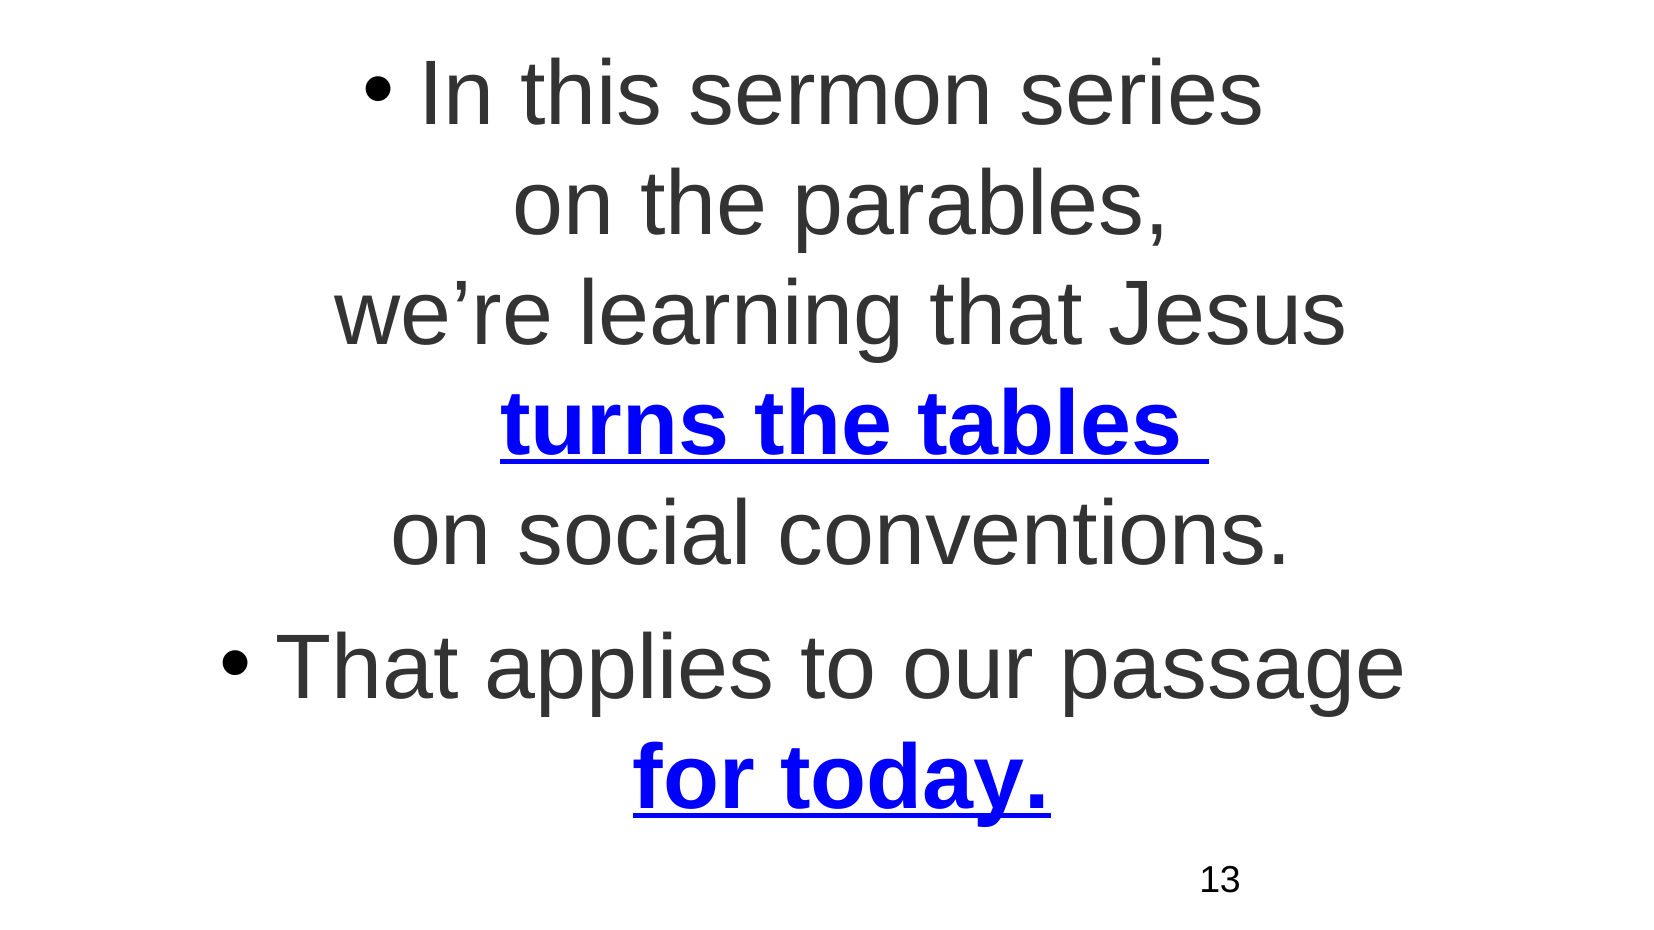

# In this sermon series on the parables, we’re learning that Jesus turns the tables on social conventions.
That applies to our passage
for today.
13